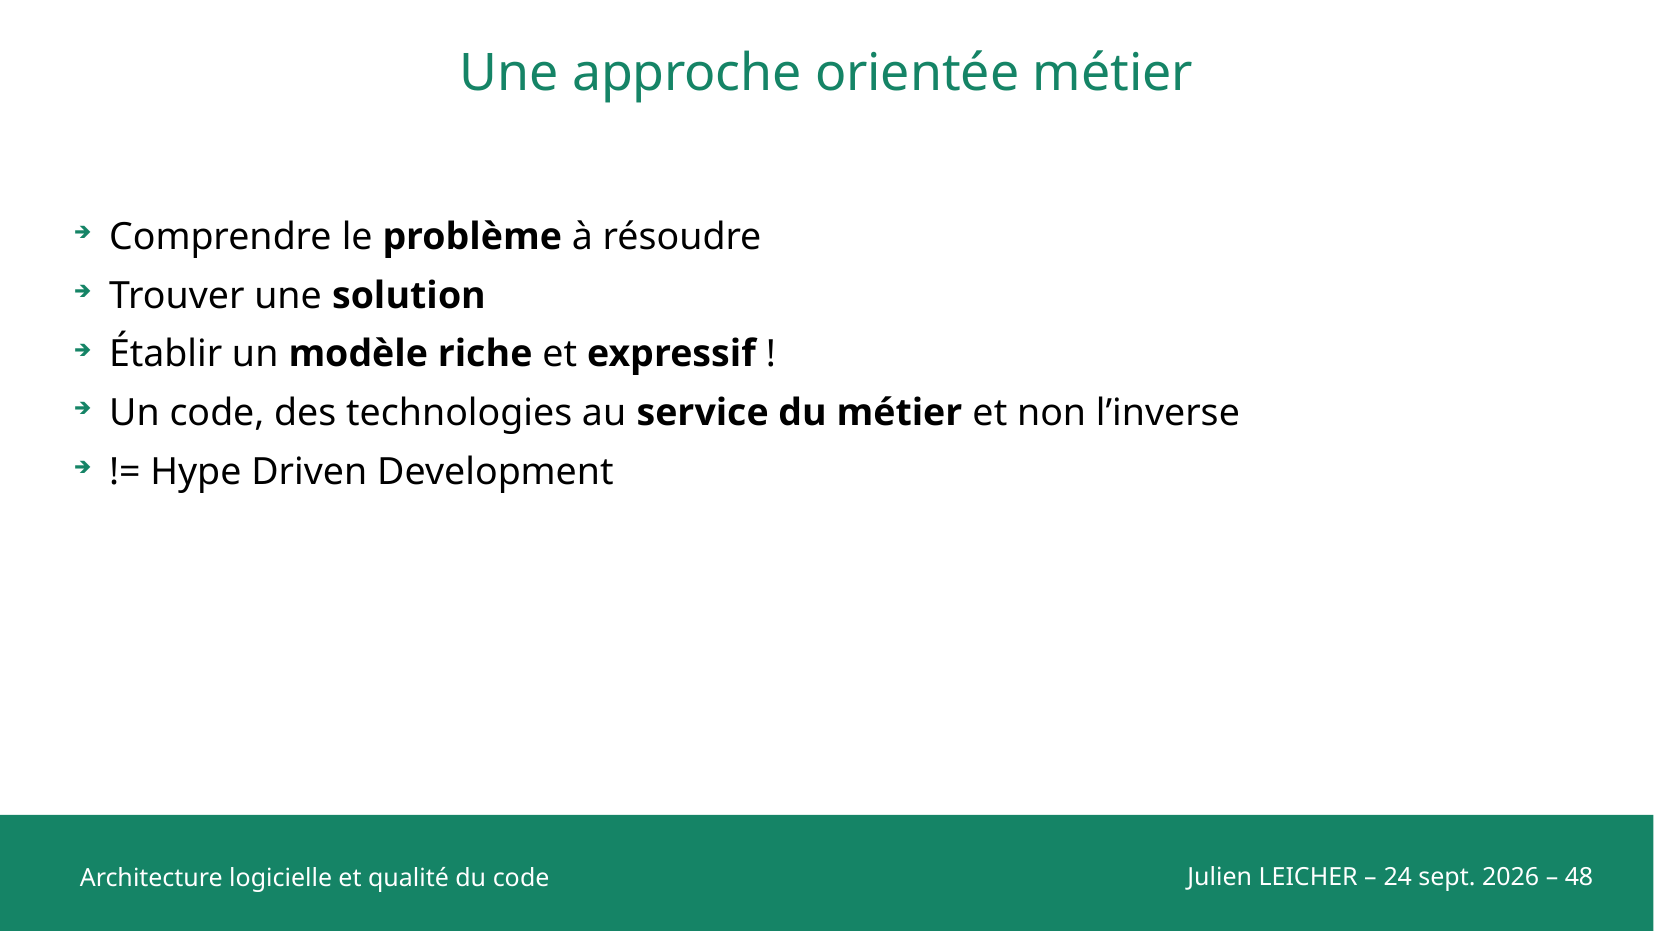

Une approche orientée métier
Comprendre le problème à résoudre
Trouver une solution
Établir un modèle riche et expressif !
Un code, des technologies au service du métier et non l’inverse
!= Hype Driven Development
Julien LEICHER – –
Architecture logicielle et qualité du code